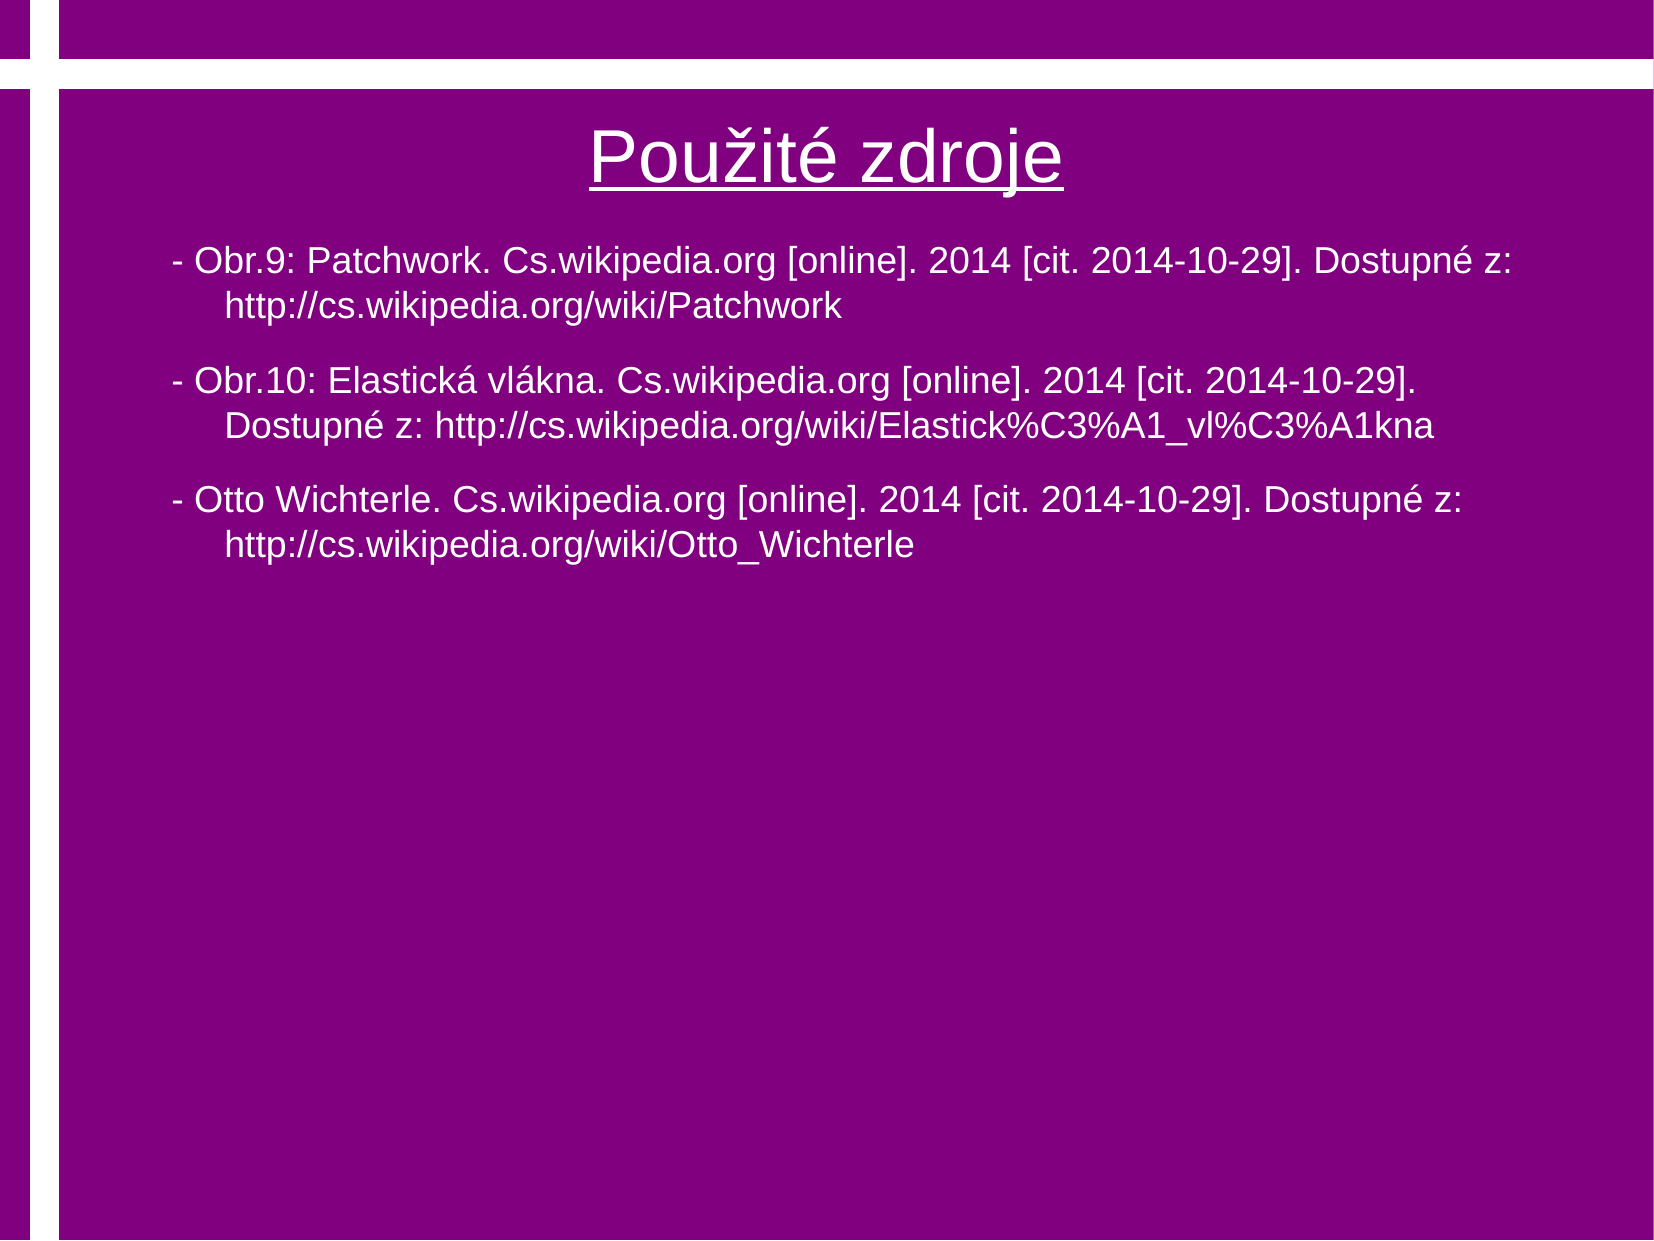

# Použité zdroje
- Obr.9: Patchwork. Cs.wikipedia.org [online]. 2014 [cit. 2014-10-29]. Dostupné z: http://cs.wikipedia.org/wiki/Patchwork
- Obr.10: Elastická vlákna. Cs.wikipedia.org [online]. 2014 [cit. 2014-10-29]. Dostupné z: http://cs.wikipedia.org/wiki/Elastick%C3%A1_vl%C3%A1kna
- Otto Wichterle. Cs.wikipedia.org [online]. 2014 [cit. 2014-10-29]. Dostupné z: http://cs.wikipedia.org/wiki/Otto_Wichterle